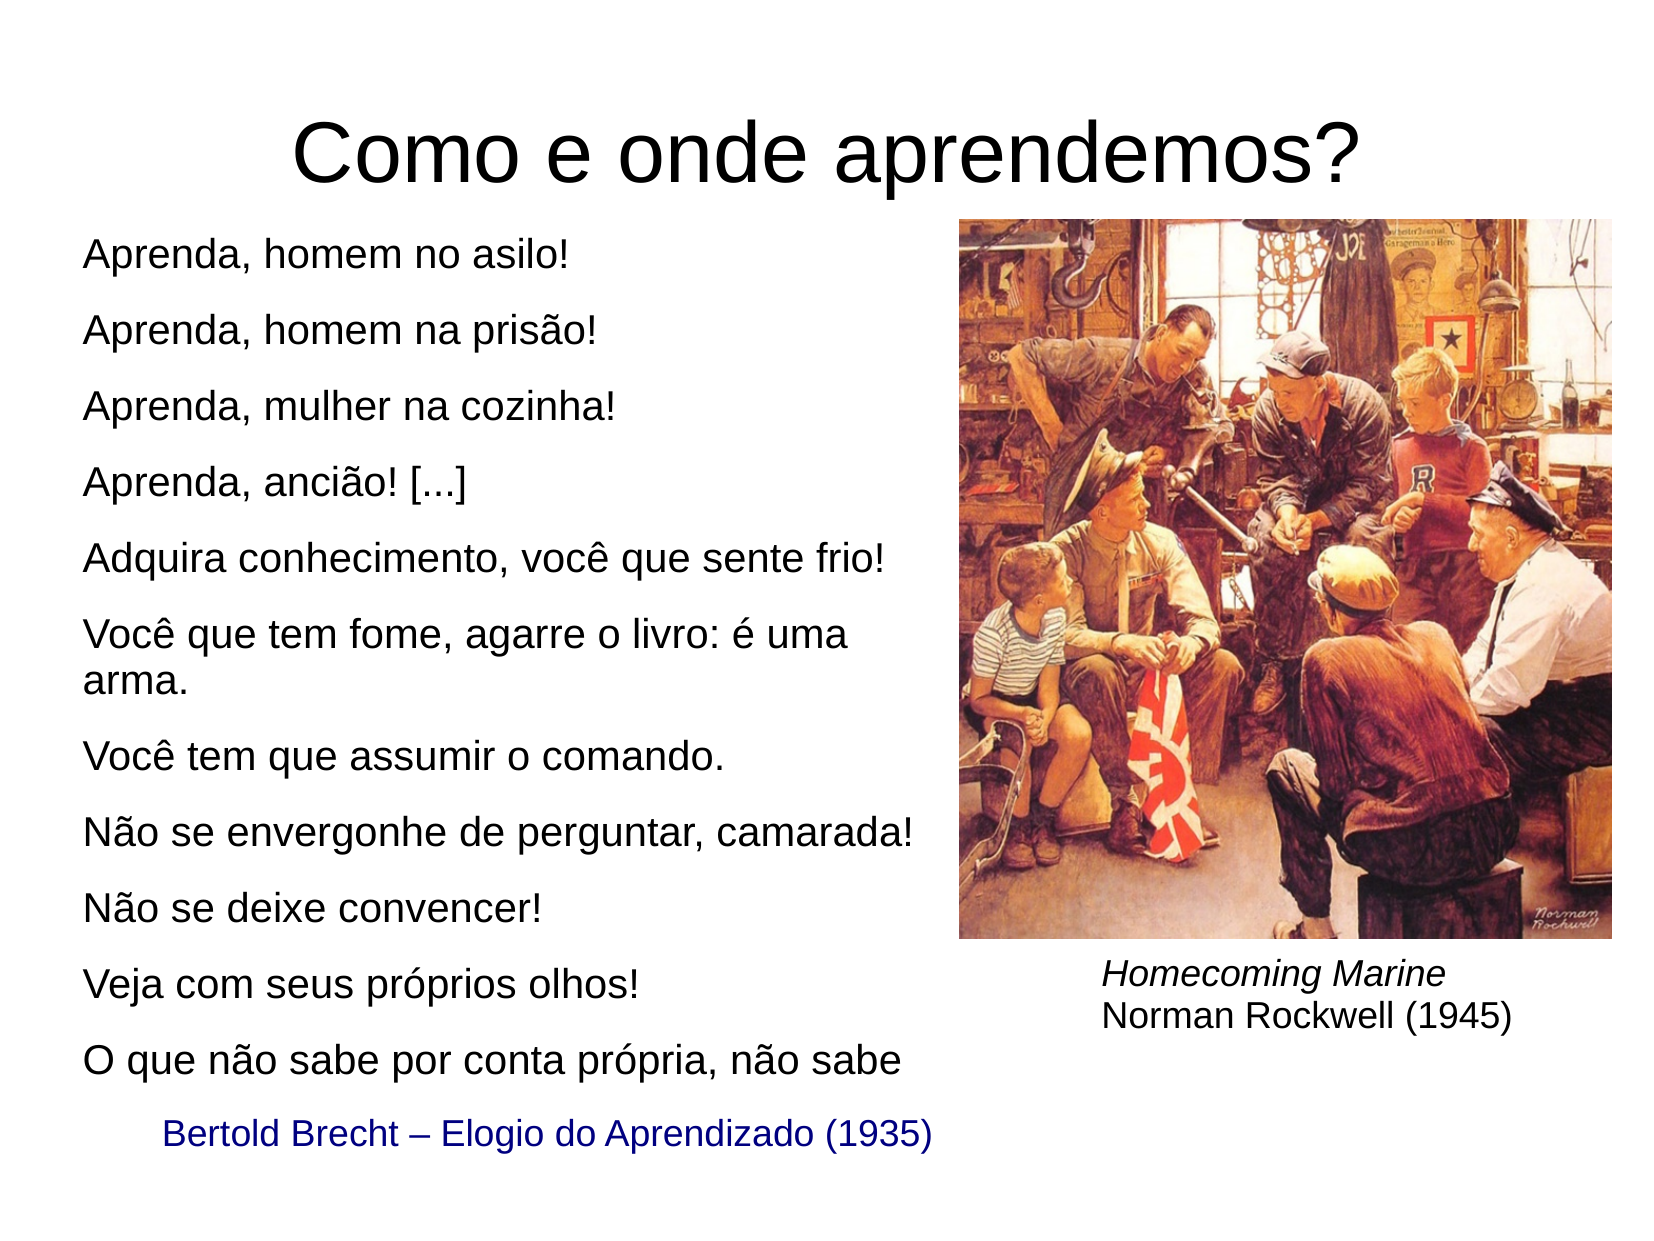

# Como e onde aprendemos?
Aprenda, homem no asilo!
Aprenda, homem na prisão!
Aprenda, mulher na cozinha!
Aprenda, ancião! [...]
Adquira conhecimento, você que sente frio!
Você que tem fome, agarre o livro: é uma arma.
Você tem que assumir o comando.
Não se envergonhe de perguntar, camarada!
Não se deixe convencer!
Veja com seus próprios olhos!
O que não sabe por conta própria, não sabe
Bertold Brecht – Elogio do Aprendizado (1935)
Homecoming Marine
Norman Rockwell (1945)